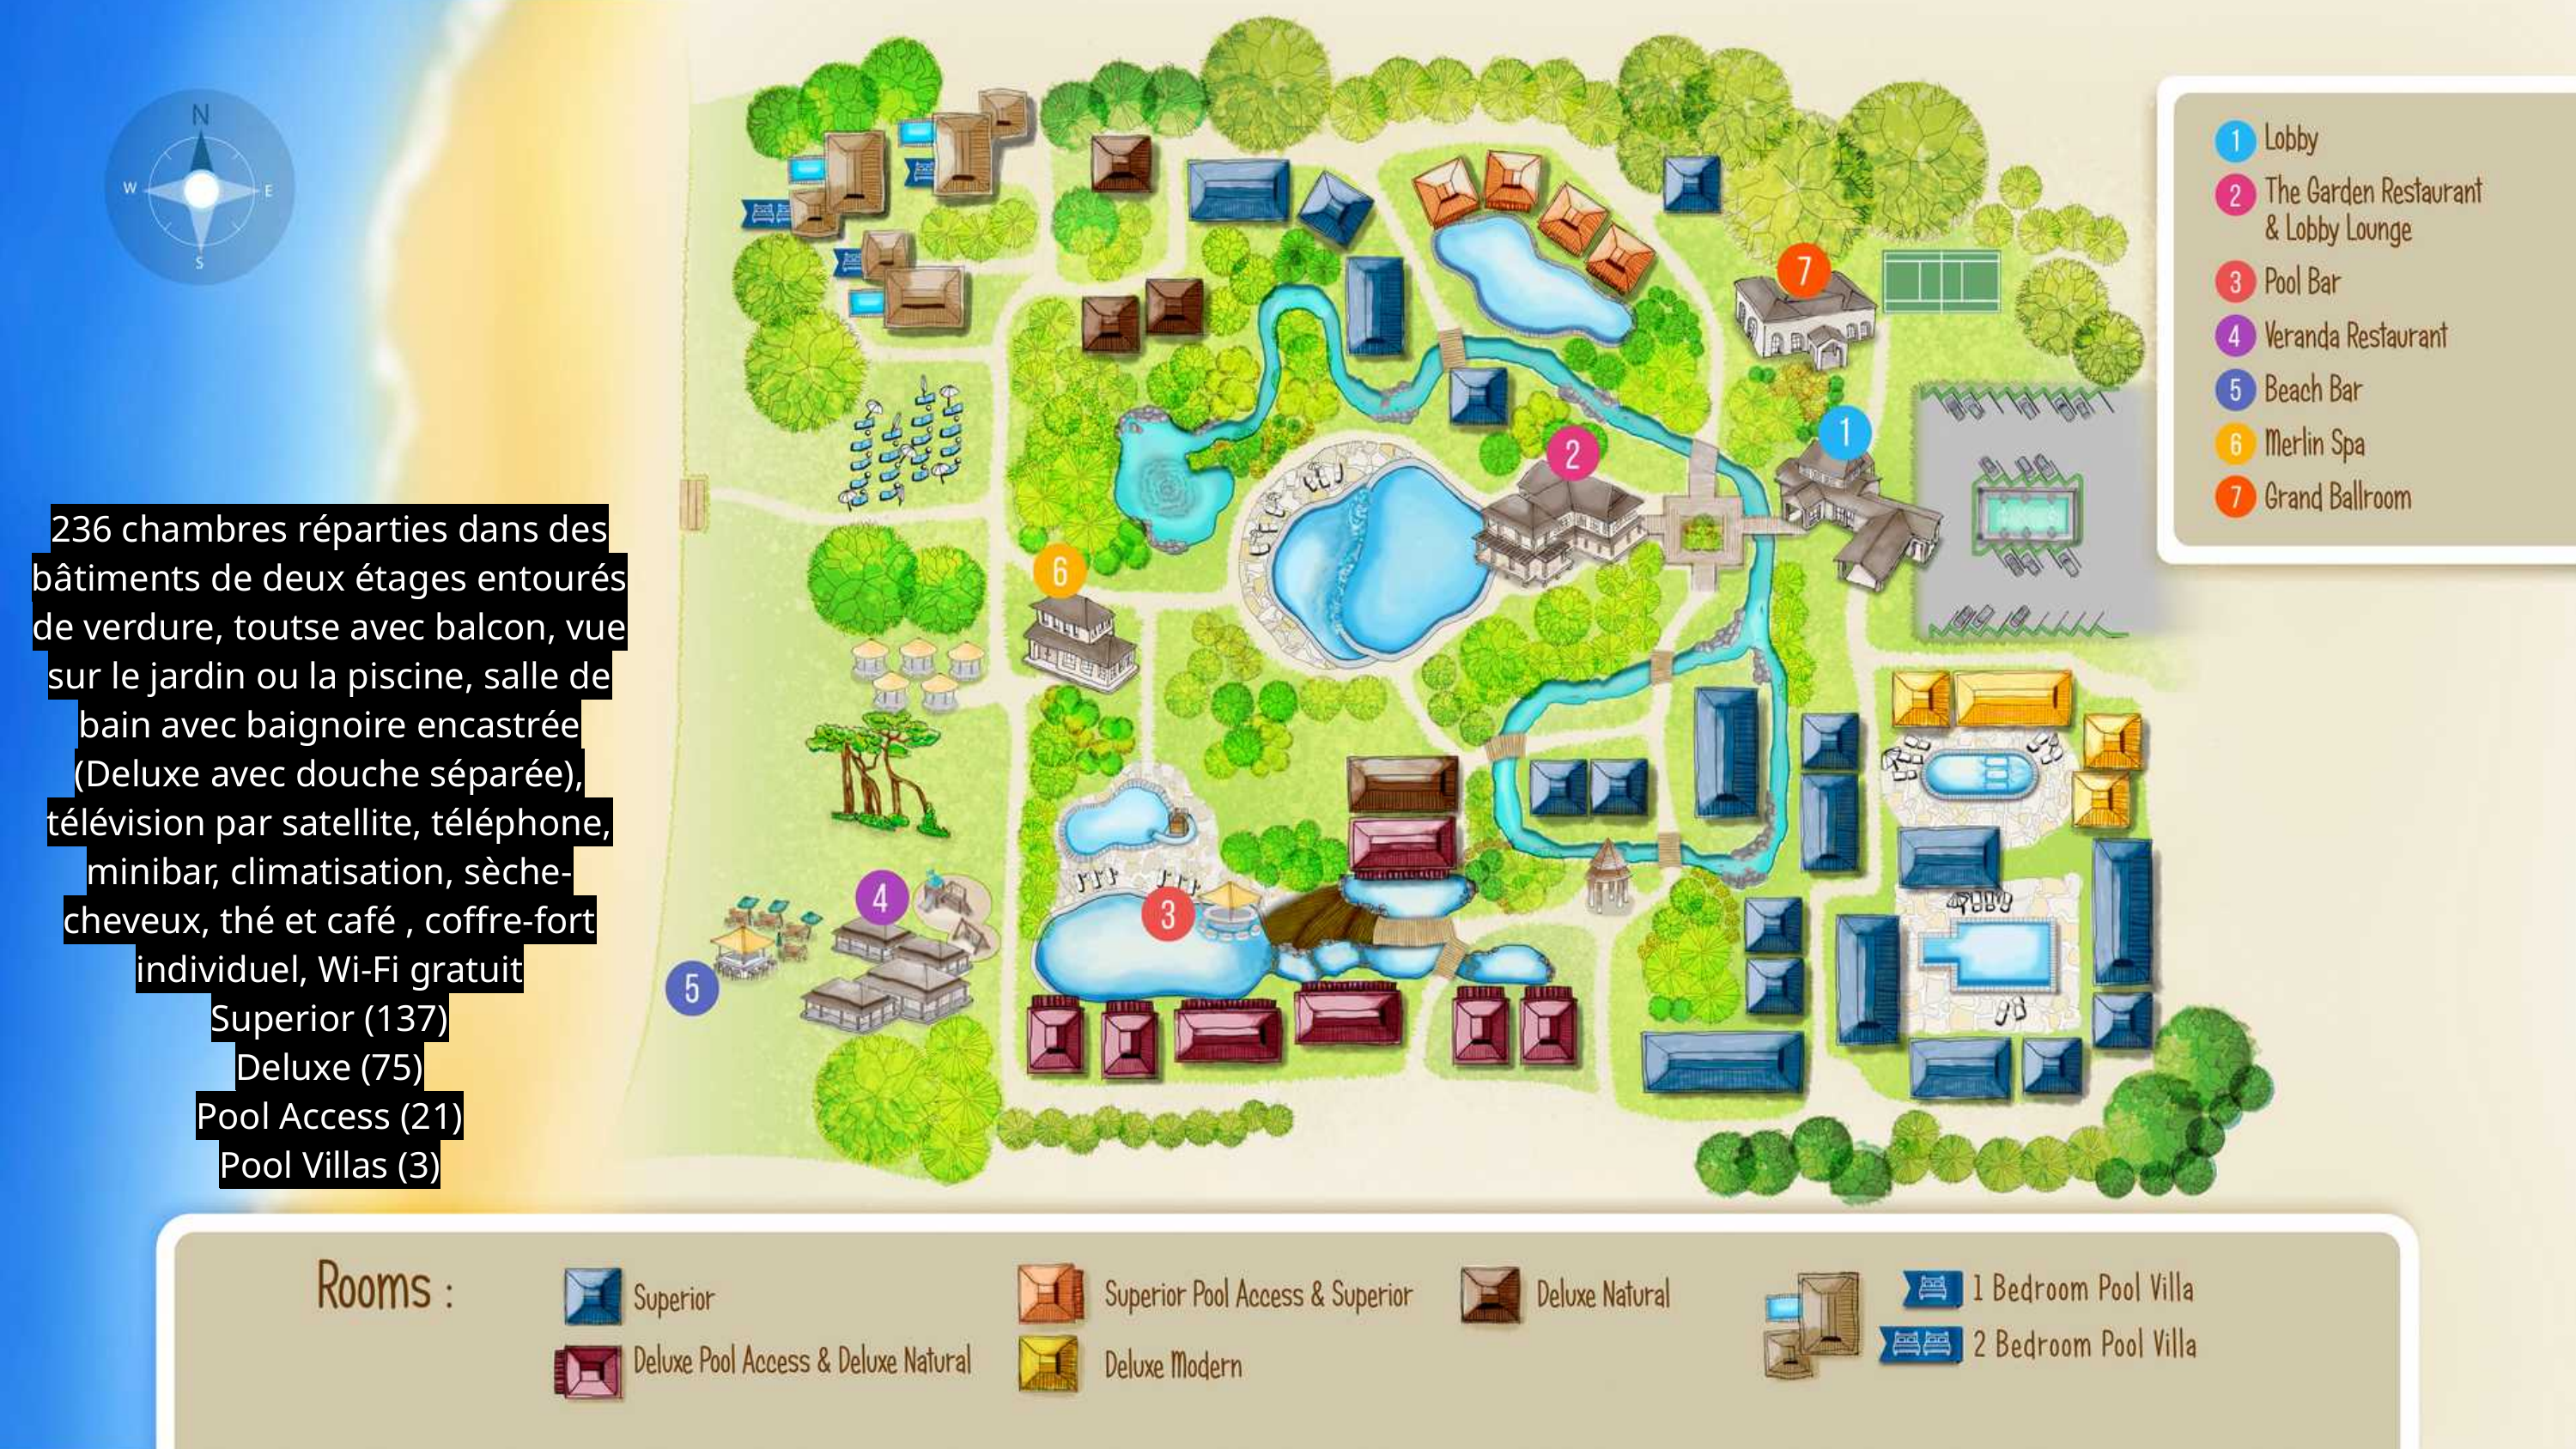

236 chambres réparties dans des bâtiments de deux étages entourés de verdure, toutse avec balcon, vue sur le jardin ou la piscine, salle de bain avec baignoire encastrée (Deluxe avec douche séparée), télévision par satellite, téléphone, minibar, climatisation, sèche-cheveux, thé et café , coffre-fort individuel, Wi-Fi gratuit
Superior (137)
Deluxe (75)
Pool Access (21)
Pool Villas (3)